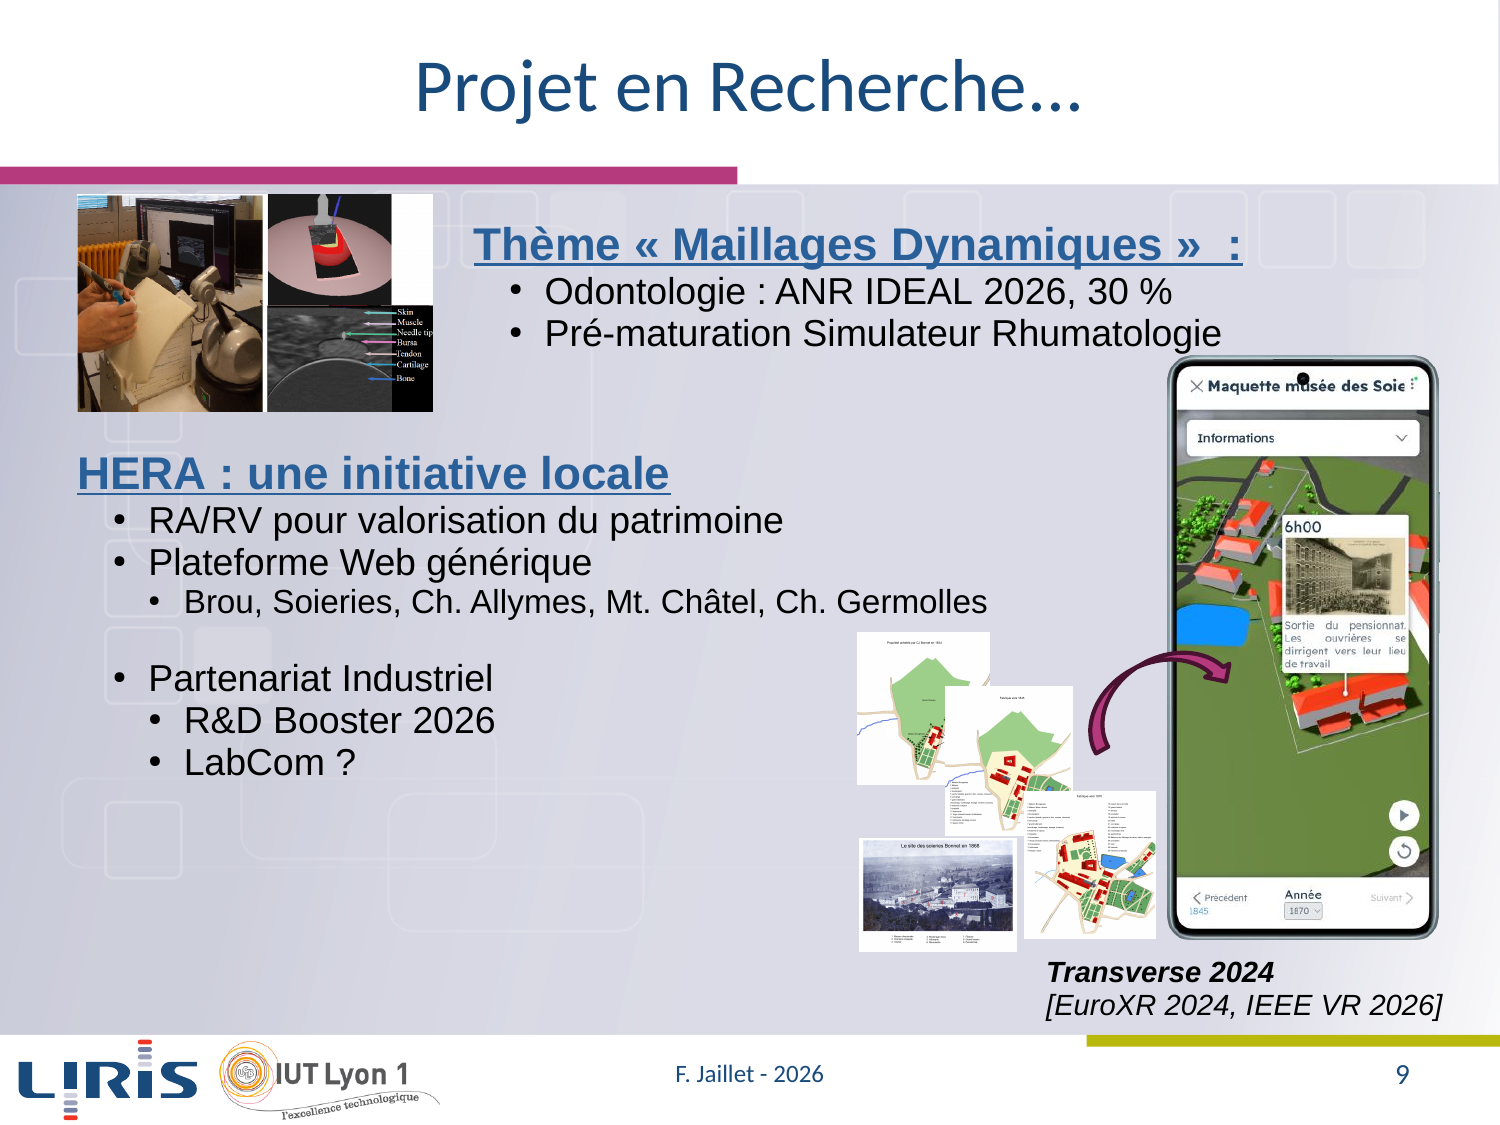

# Projet en Recherche...
Thème « Maillages Dynamiques »  :
Odontologie : ANR IDEAL 2026, 30 %
Pré-maturation Simulateur Rhumatologie
HERA : une initiative locale
RA/RV pour valorisation du patrimoine
Plateforme Web générique
Brou, Soieries, Ch. Allymes, Mt. Châtel, Ch. Germolles
Partenariat Industriel
R&D Booster 2026
LabCom ?
Transverse 2024
[EuroXR 2024, IEEE VR 2026]
F. Jaillet - 2026